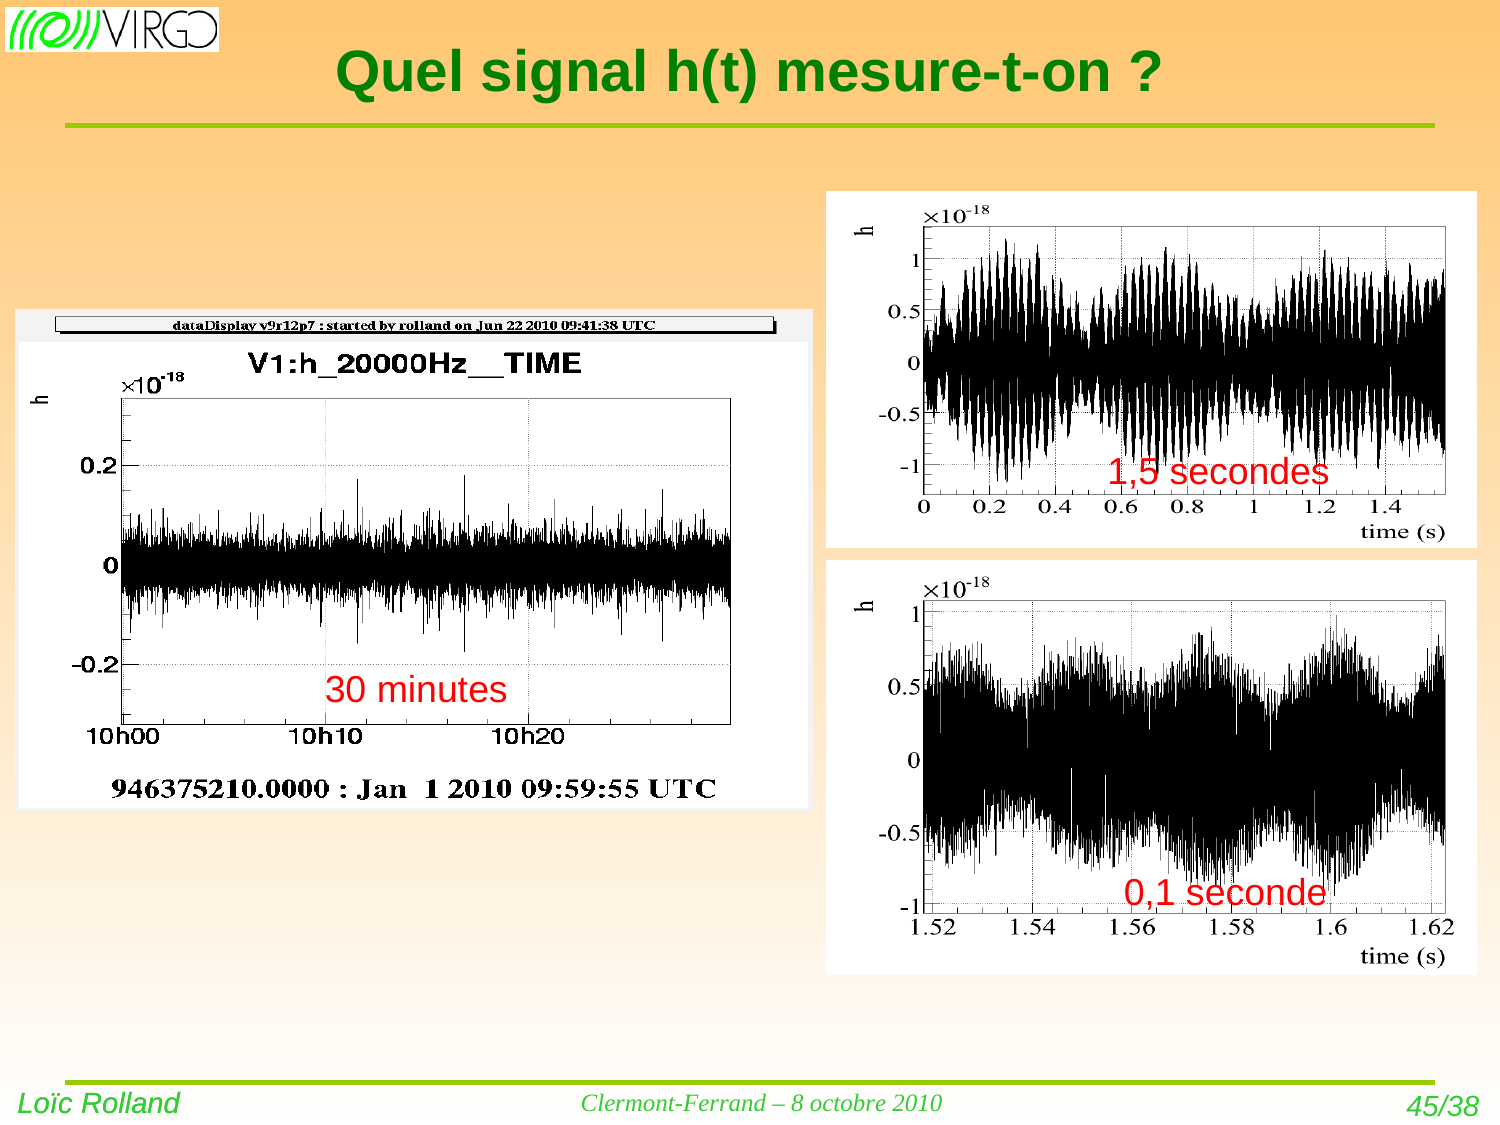

# Quel signal h(t) mesure-t-on ?
1,5 secondes
30 minutes
0,1 seconde
45